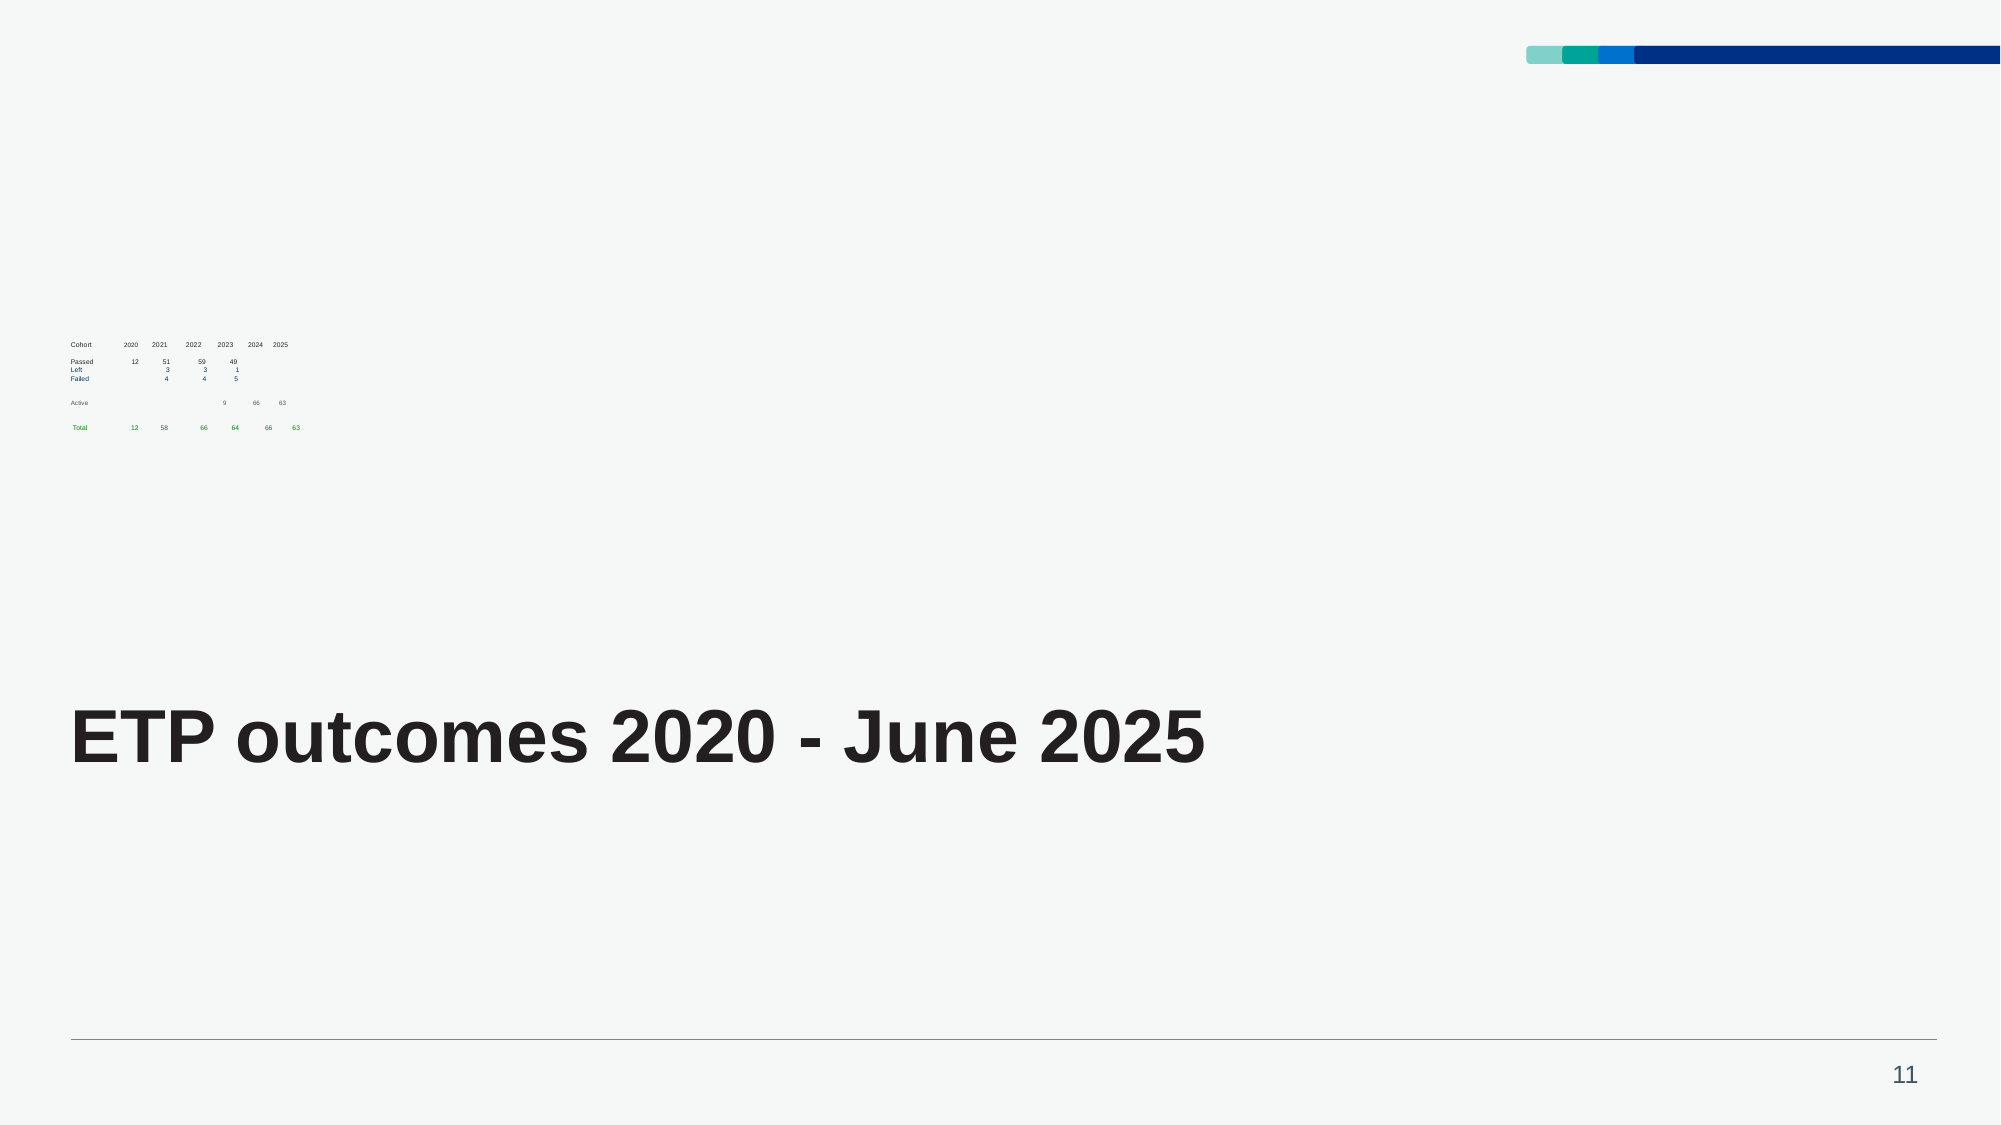

# Cohort 2020 2021 2022 2023 2024 2025
Passed 12 51 59 49
Left 3 3 1
Failed 4 4              5
Active                                                                             9               66 63
 Total 12 58 66 64 66 63
ETP outcomes 2020 - June 2025